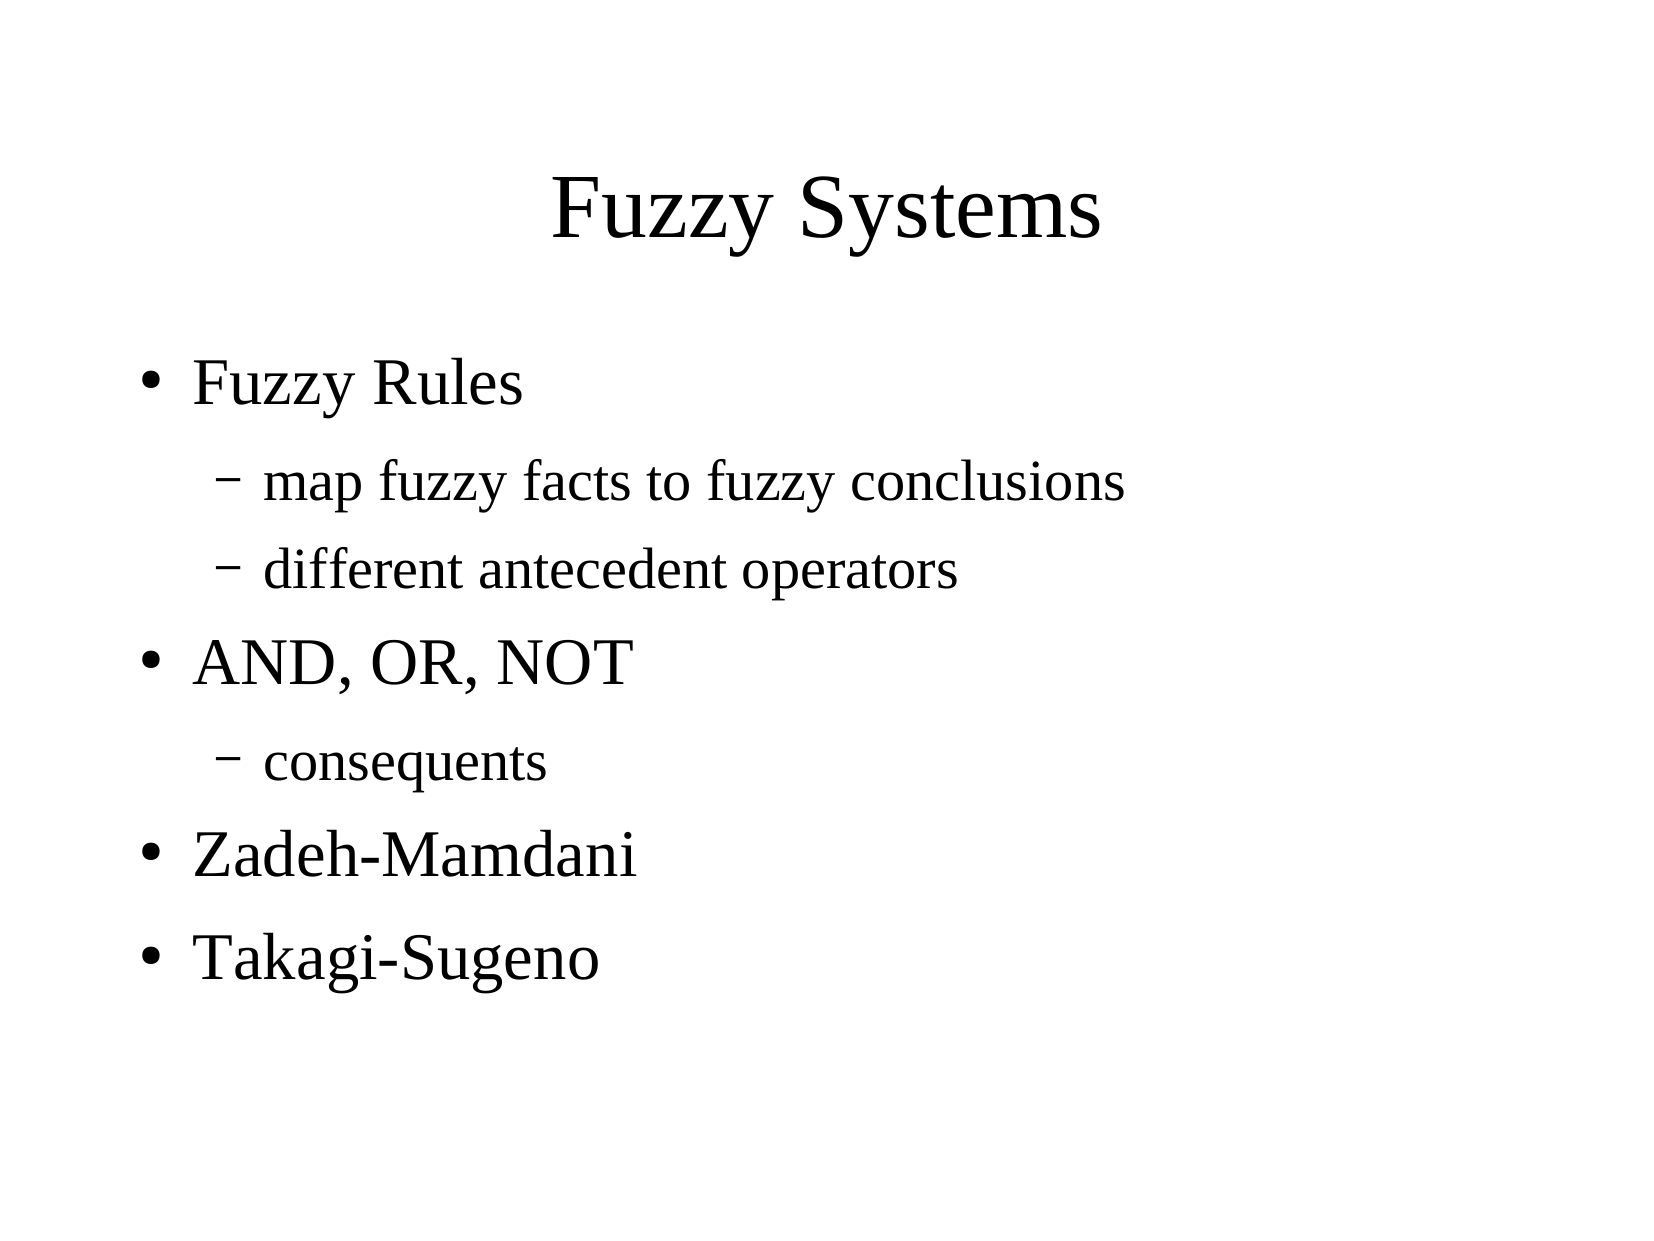

# Fuzzy Systems
Fuzzy Rules
map fuzzy facts to fuzzy conclusions
different antecedent operators
AND, OR, NOT
consequents
Zadeh-Mamdani
Takagi-Sugeno